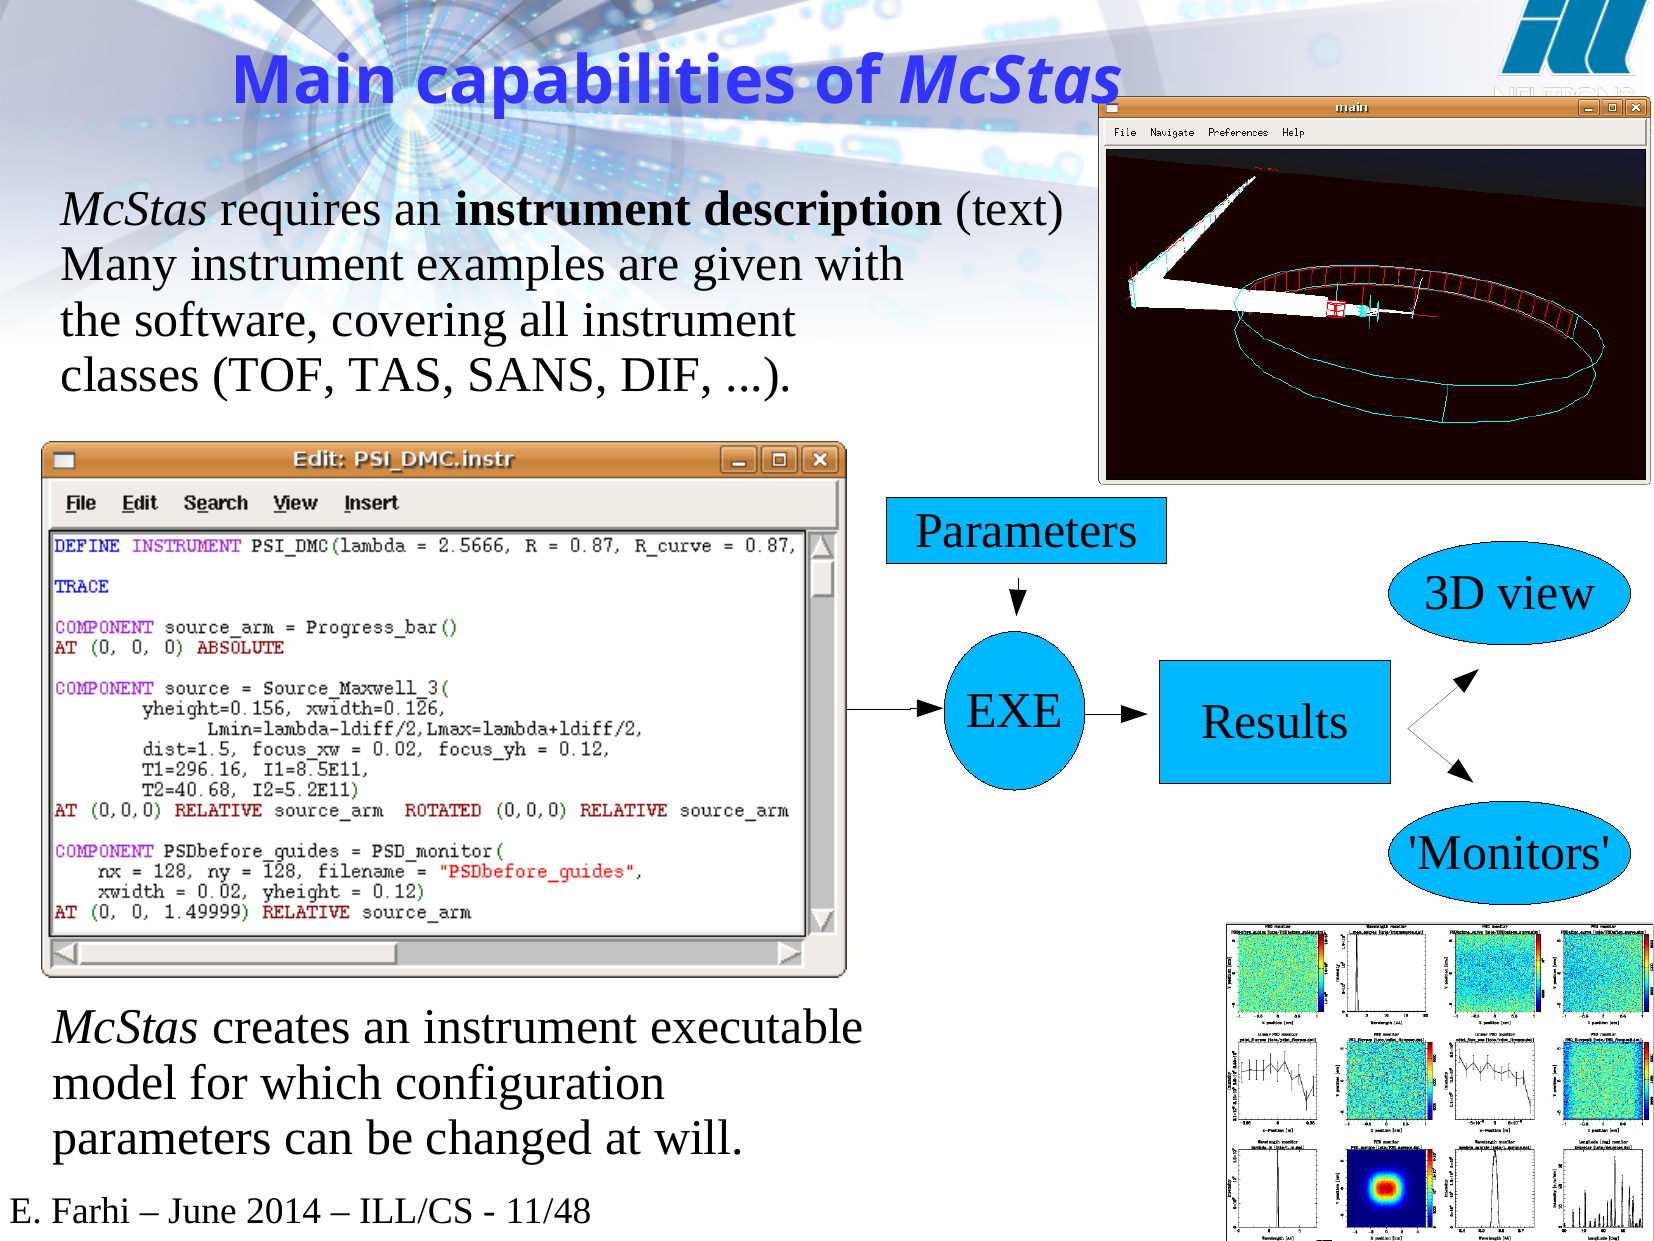

Main capabilities of McStas
McStas requires an instrument description (text)
Many instrument examples are given with
the software, covering all instrument
classes (TOF, TAS, SANS, DIF, ...).
Parameters
3D view
EXE
Results
'Monitors'
McStas creates an instrument executable
model for which configuration parameters can be changed at will.